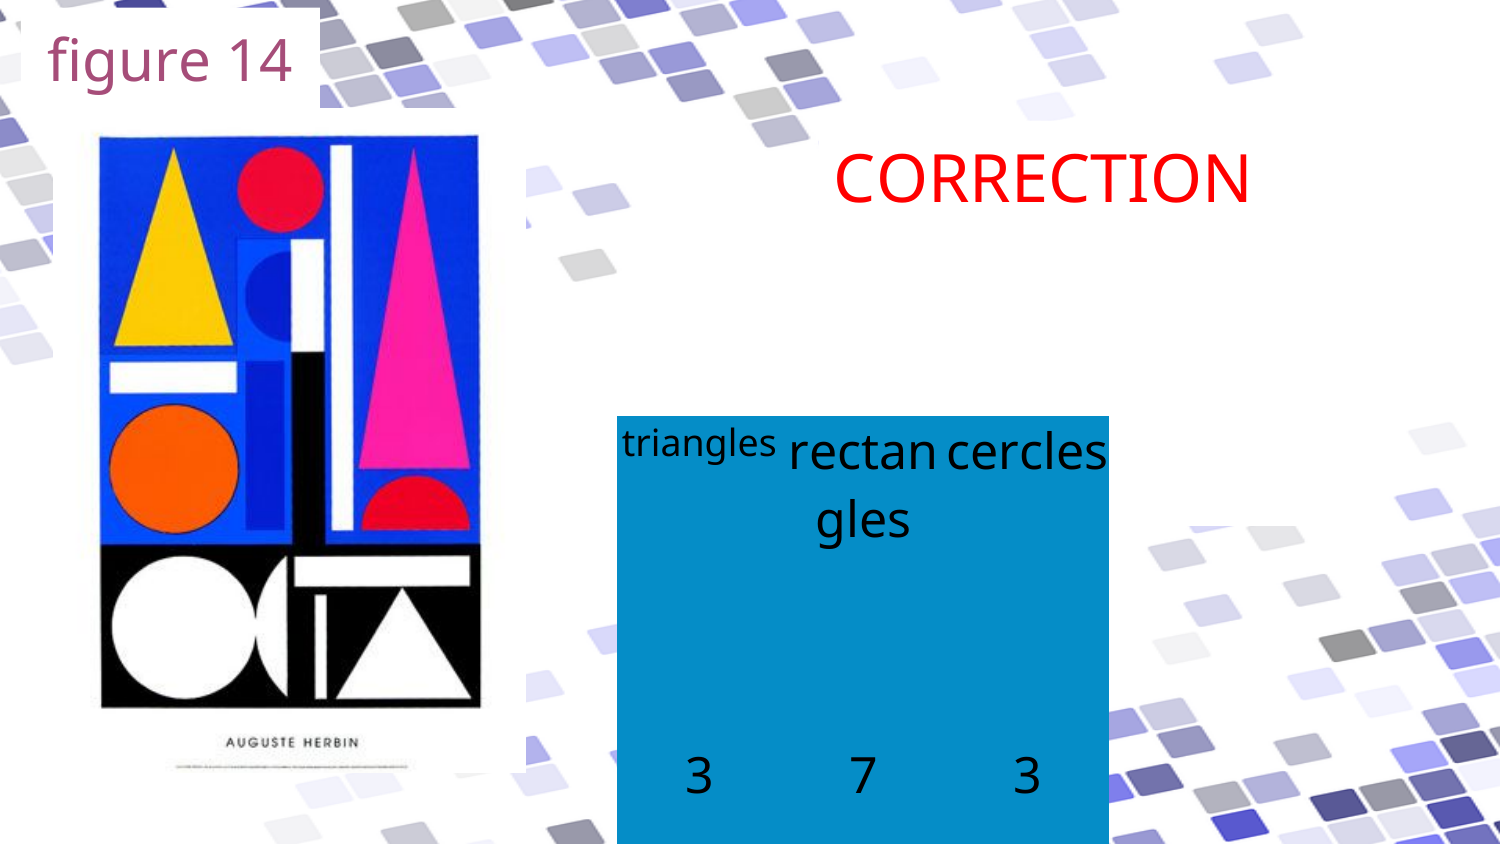

figure 14
Pour corriger votre page, copier / coller les images et le texte sur cette diapositive
CORRECTION
| triangles | rectangles | cercles |
| --- | --- | --- |
| 3 | 7 | 3 |